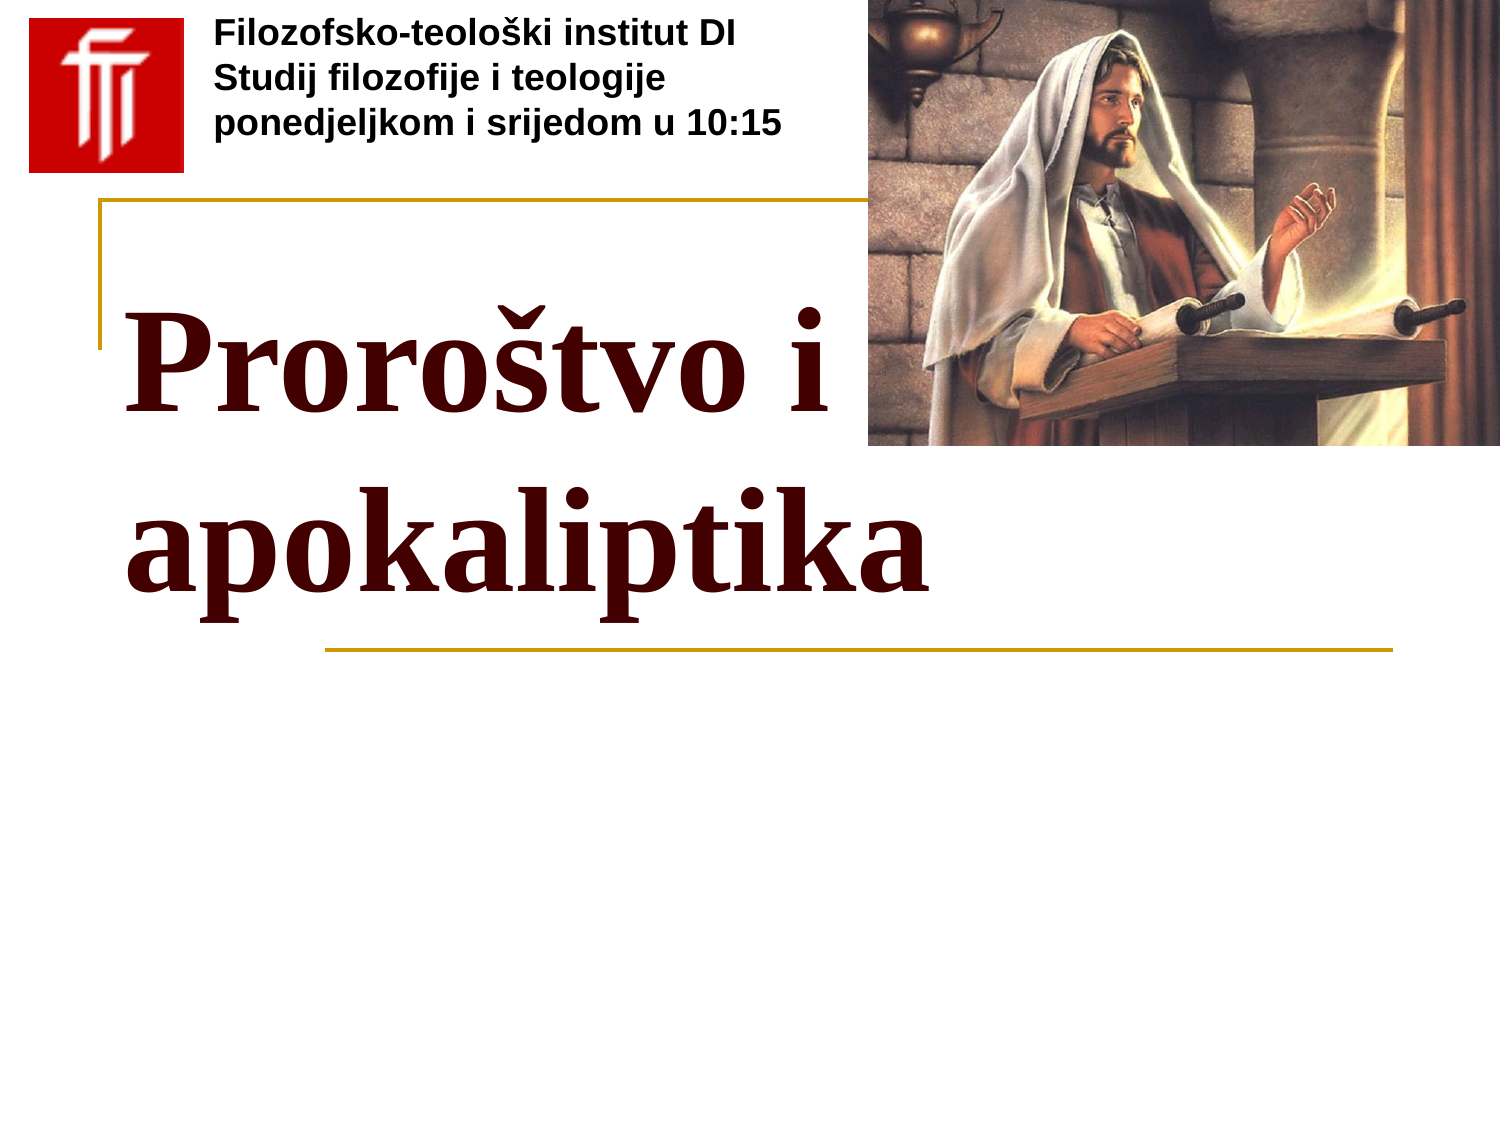

Filozofsko-teološki institut DI
Studij filozofije i teologije
ponedjeljkom i srijedom u 10:15
# Proroštvo i apokaliptika